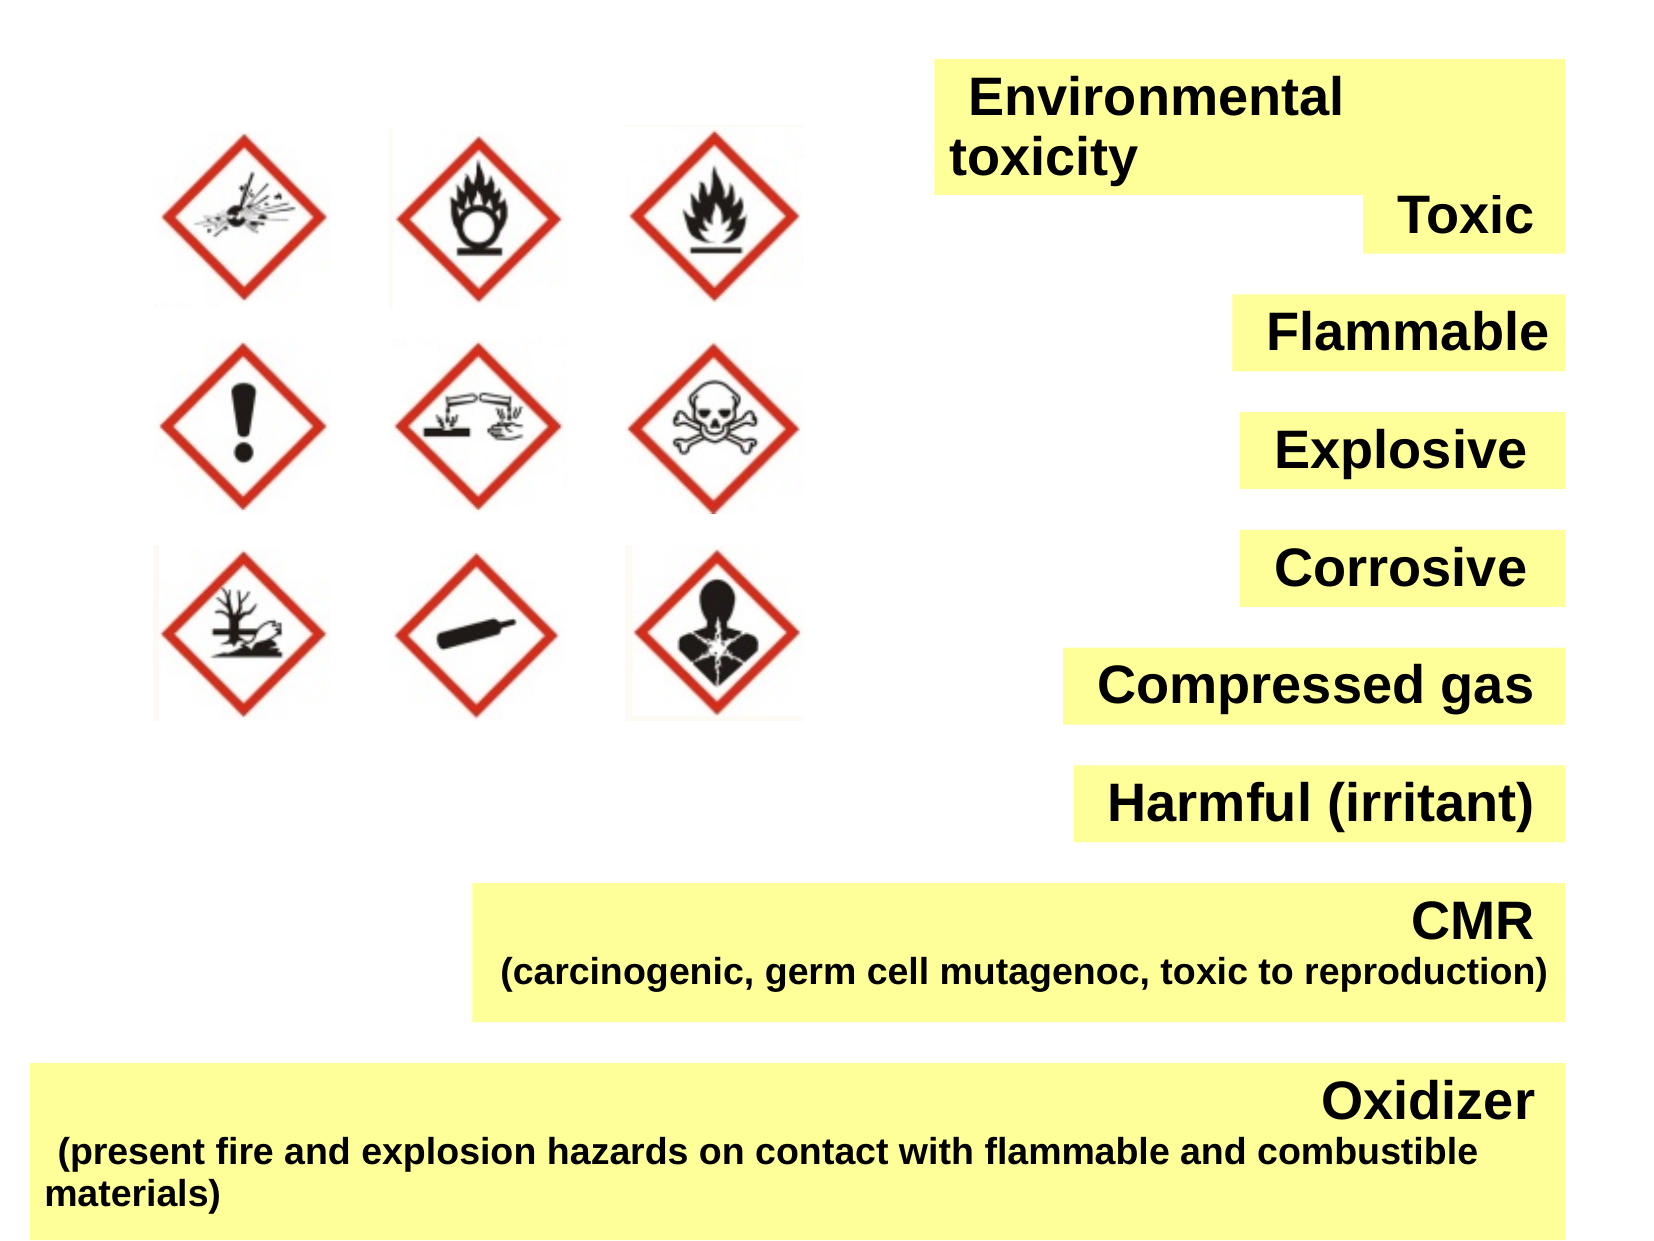

Environmental toxicity
Toxic
Flammable
Explosive
Corrosive
Compressed gas
Harmful (irritant)
CMR
(carcinogenic, germ cell mutagenoc, toxic to reproduction)
Oxidizer
(present fire and explosion hazards on contact with flammable and combustible materials)